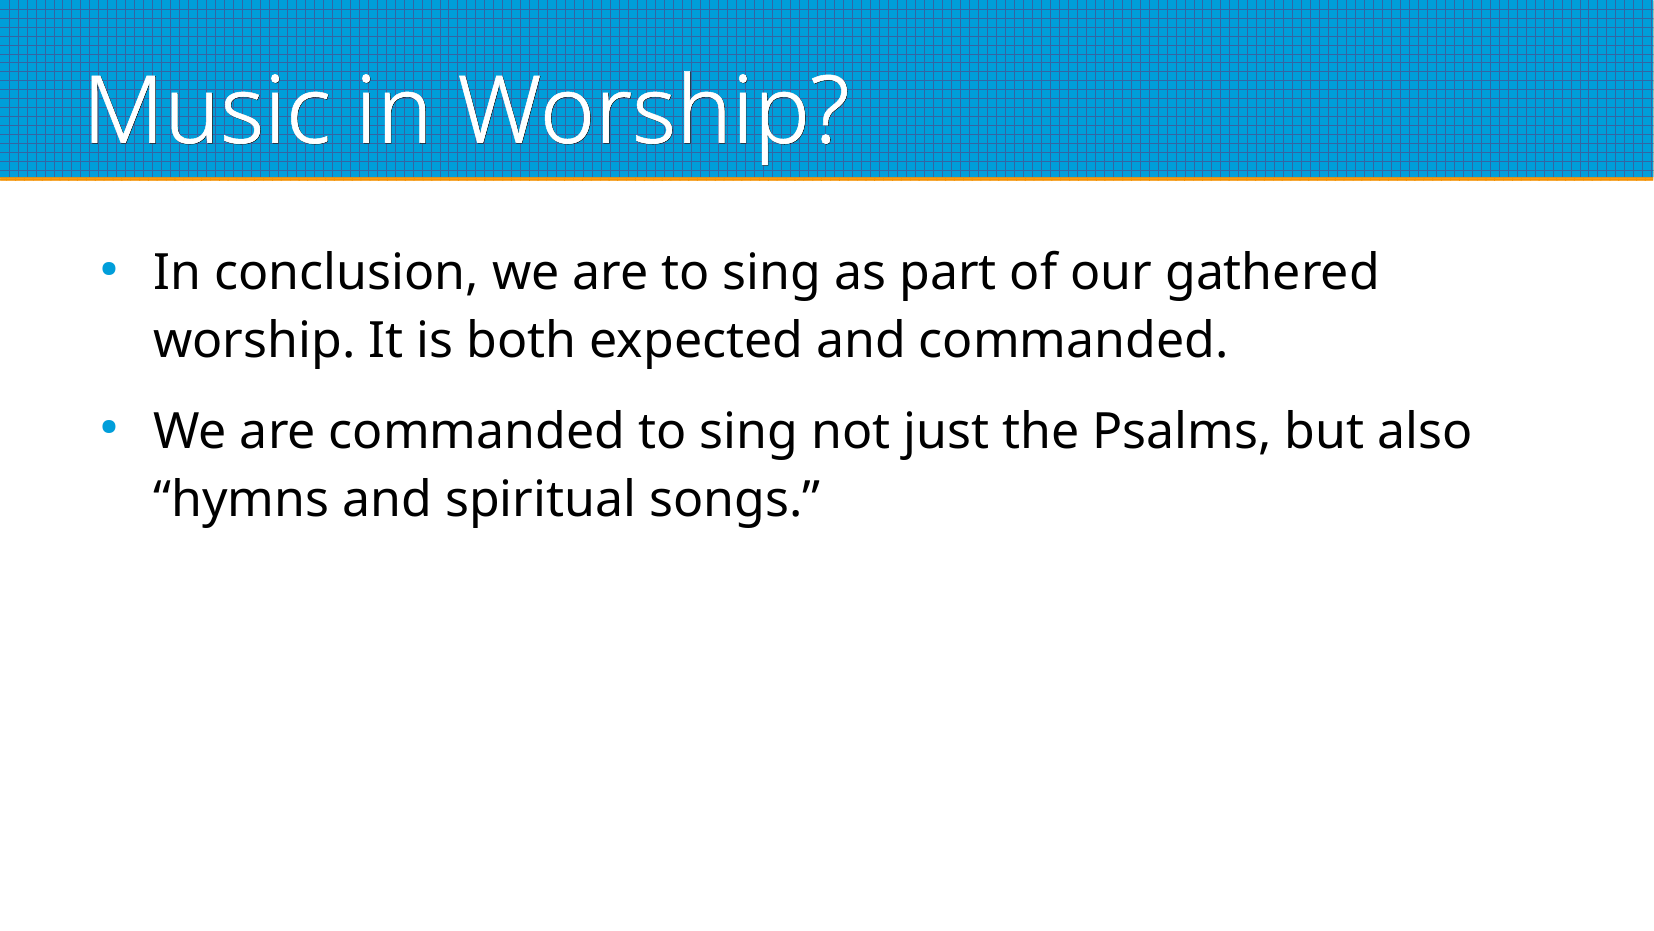

# Music in Worship?
In conclusion, we are to sing as part of our gathered worship. It is both expected and commanded.
We are commanded to sing not just the Psalms, but also “hymns and spiritual songs.”